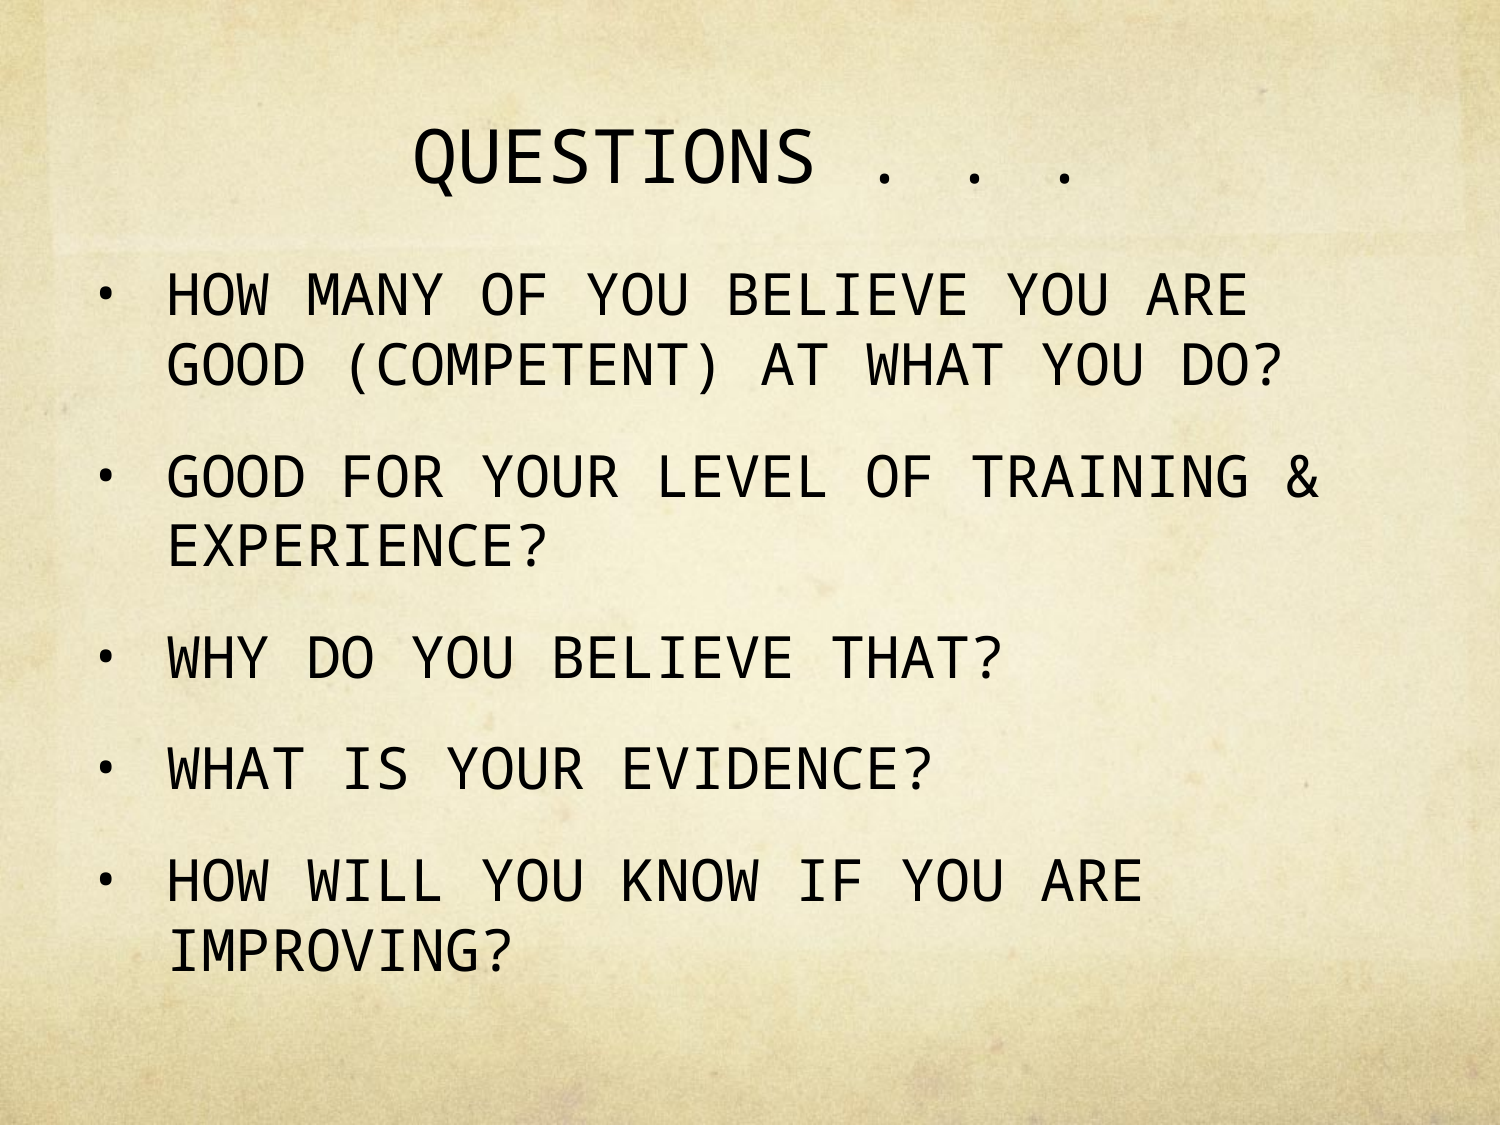

# QUESTIONS . . .
HOW MANY OF YOU BELIEVE YOU ARE GOOD (COMPETENT) AT WHAT YOU DO?
GOOD FOR YOUR LEVEL OF TRAINING & EXPERIENCE?
WHY DO YOU BELIEVE THAT?
WHAT IS YOUR EVIDENCE?
HOW WILL YOU KNOW IF YOU ARE IMPROVING?